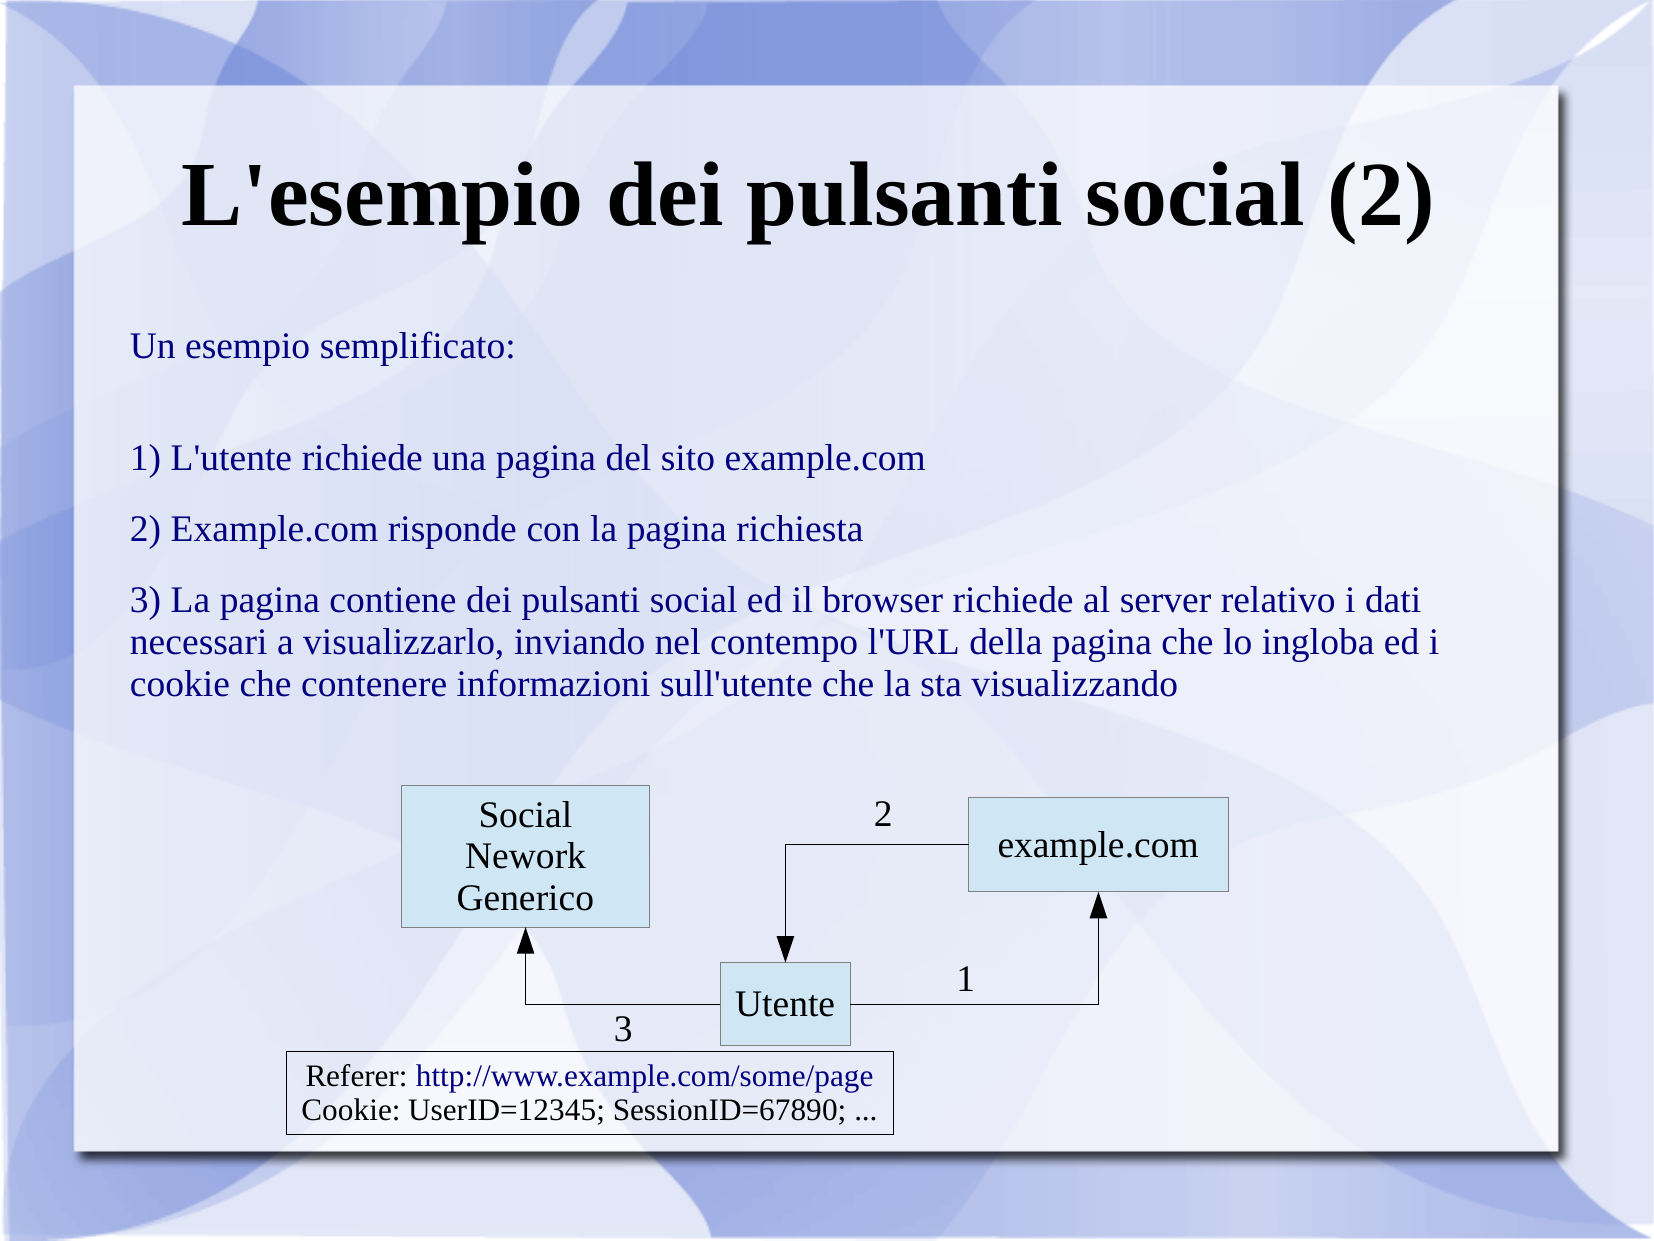

# L'esempio dei pulsanti social (2)
Un esempio semplificato:
1) L'utente richiede una pagina del sito example.com
2) Example.com risponde con la pagina richiesta
3) La pagina contiene dei pulsanti social ed il browser richiede al server relativo i dati necessari a visualizzarlo, inviando nel contempo l'URL della pagina che lo ingloba ed i cookie che contenere informazioni sull'utente che la sta visualizzando
Social
Nework
Generico
2
example.com
1
Utente
3
Referer: http://www.example.com/some/page
Cookie: UserID=12345; SessionID=67890; ...